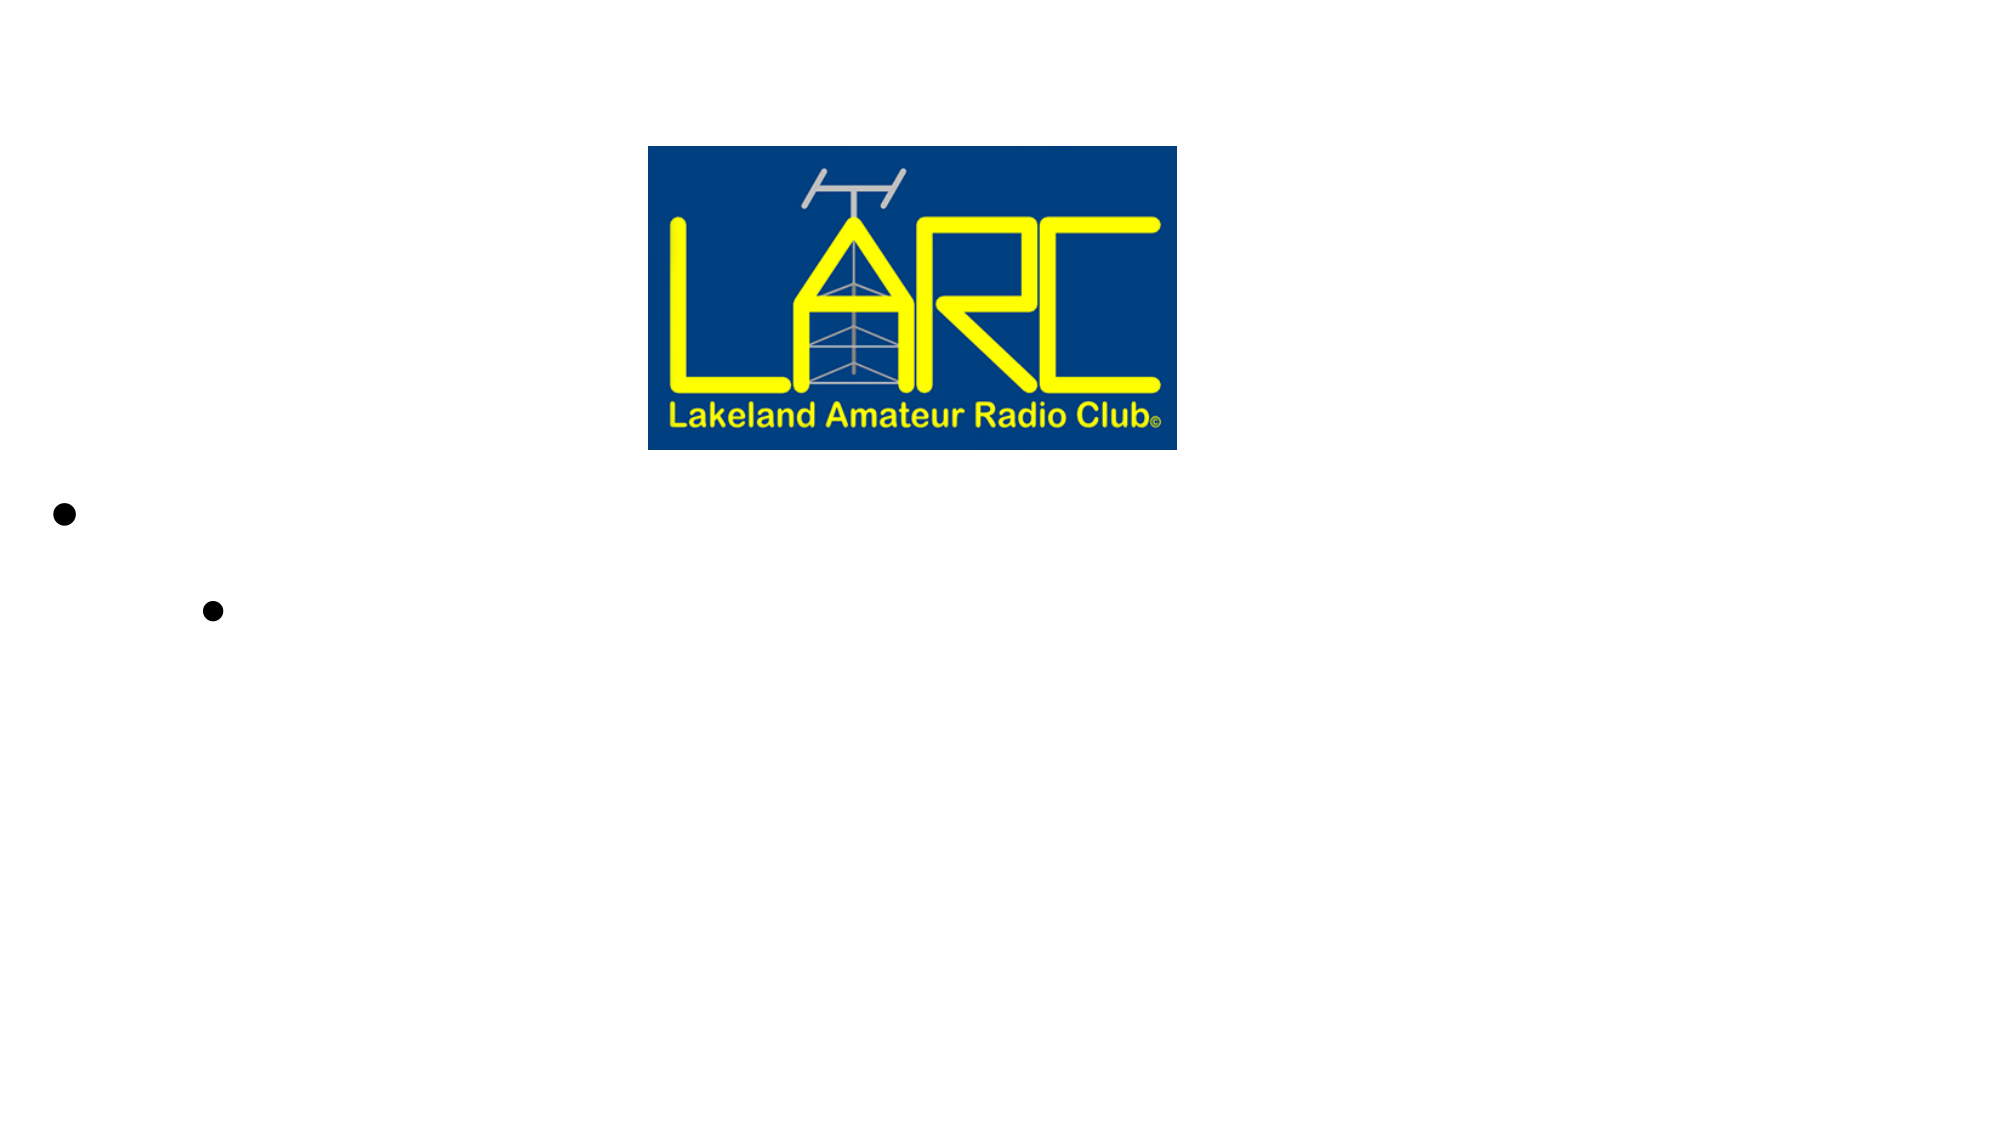

# DMR Resources (continued)
TRIBAL KNOWLEDGE!
The Lakeland Amateur Radio Club has a number of members who have and use DMR on a regular basis. It’s why we have a club, so we can all work and learn together to improve our Amateur Radio skills and knowledge.